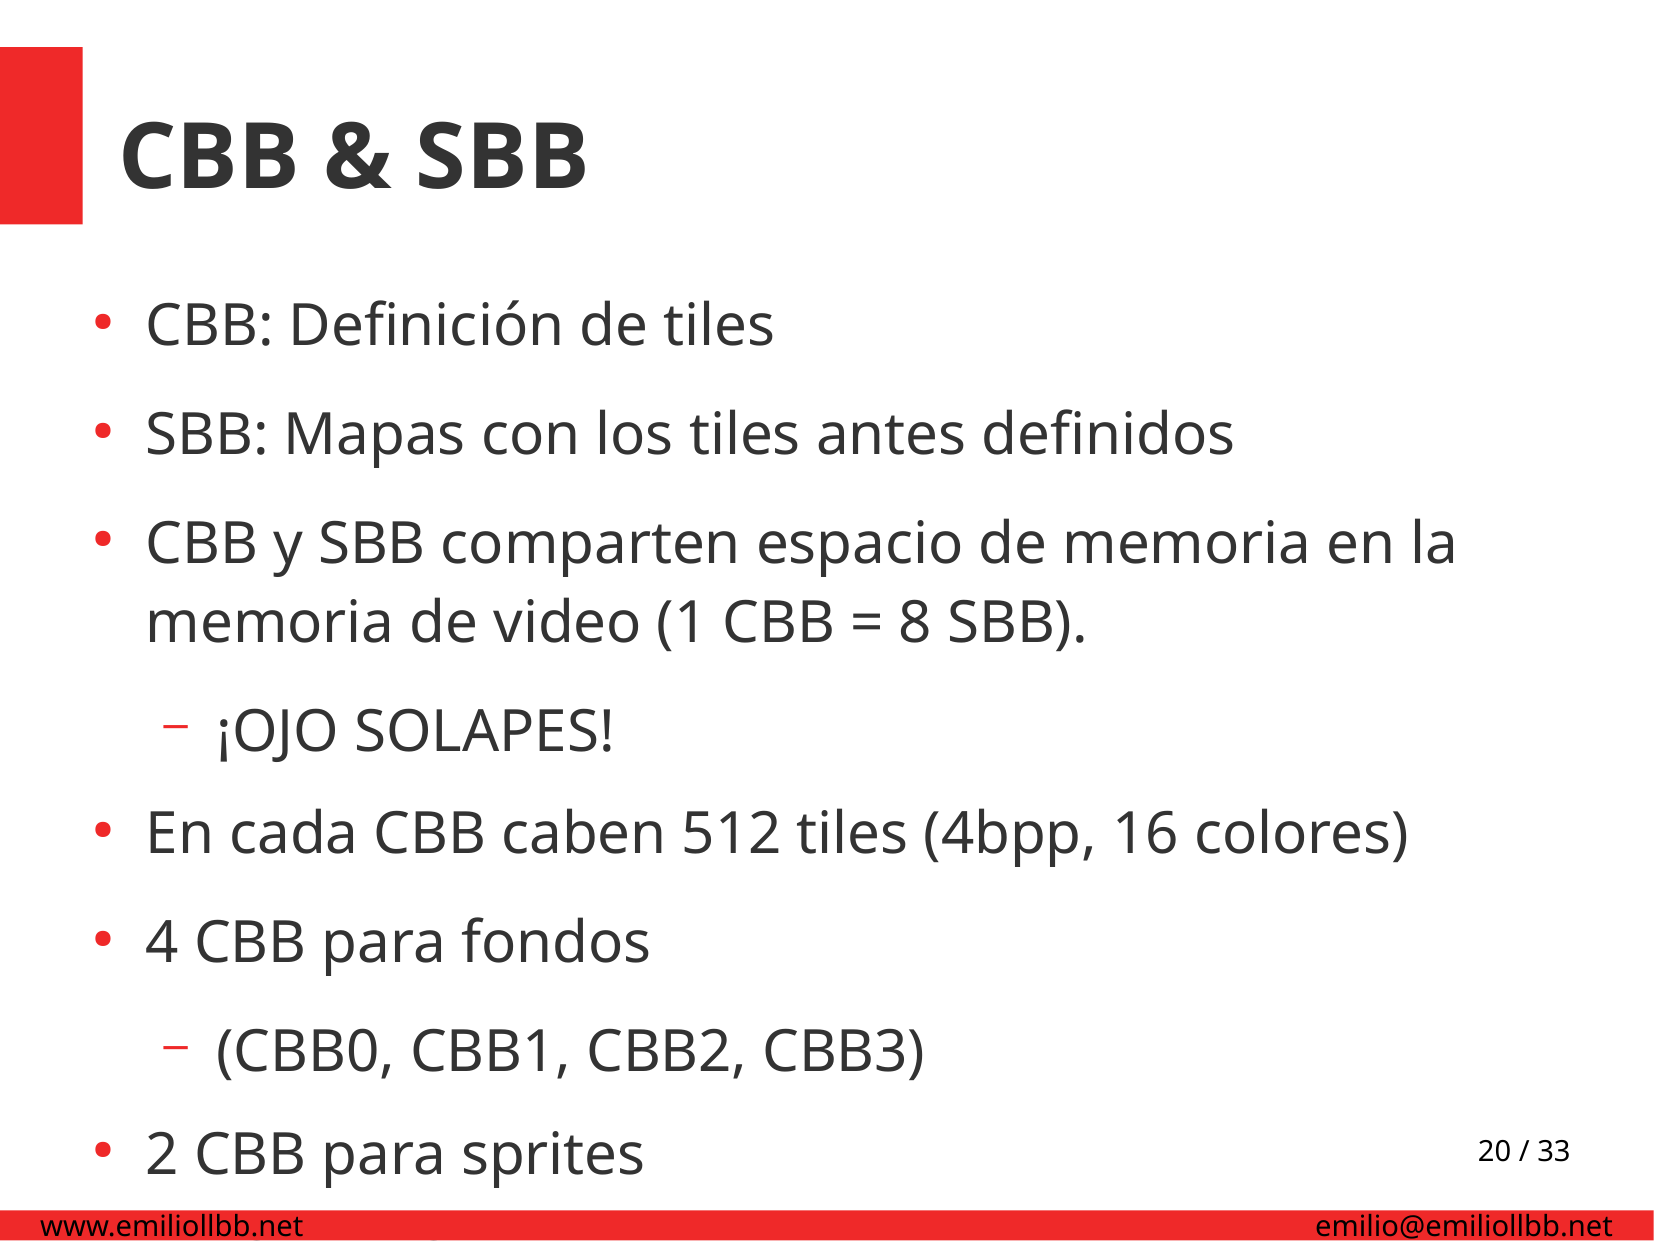

# CBB & SBB
CBB: Definición de tiles
SBB: Mapas con los tiles antes definidos
CBB y SBB comparten espacio de memoria en la memoria de video (1 CBB = 8 SBB).
¡OJO SOLAPES!
En cada CBB caben 512 tiles (4bpp, 16 colores)
4 CBB para fondos
(CBB0, CBB1, CBB2, CBB3)
2 CBB para sprites
(CBB4, CBB5)
20